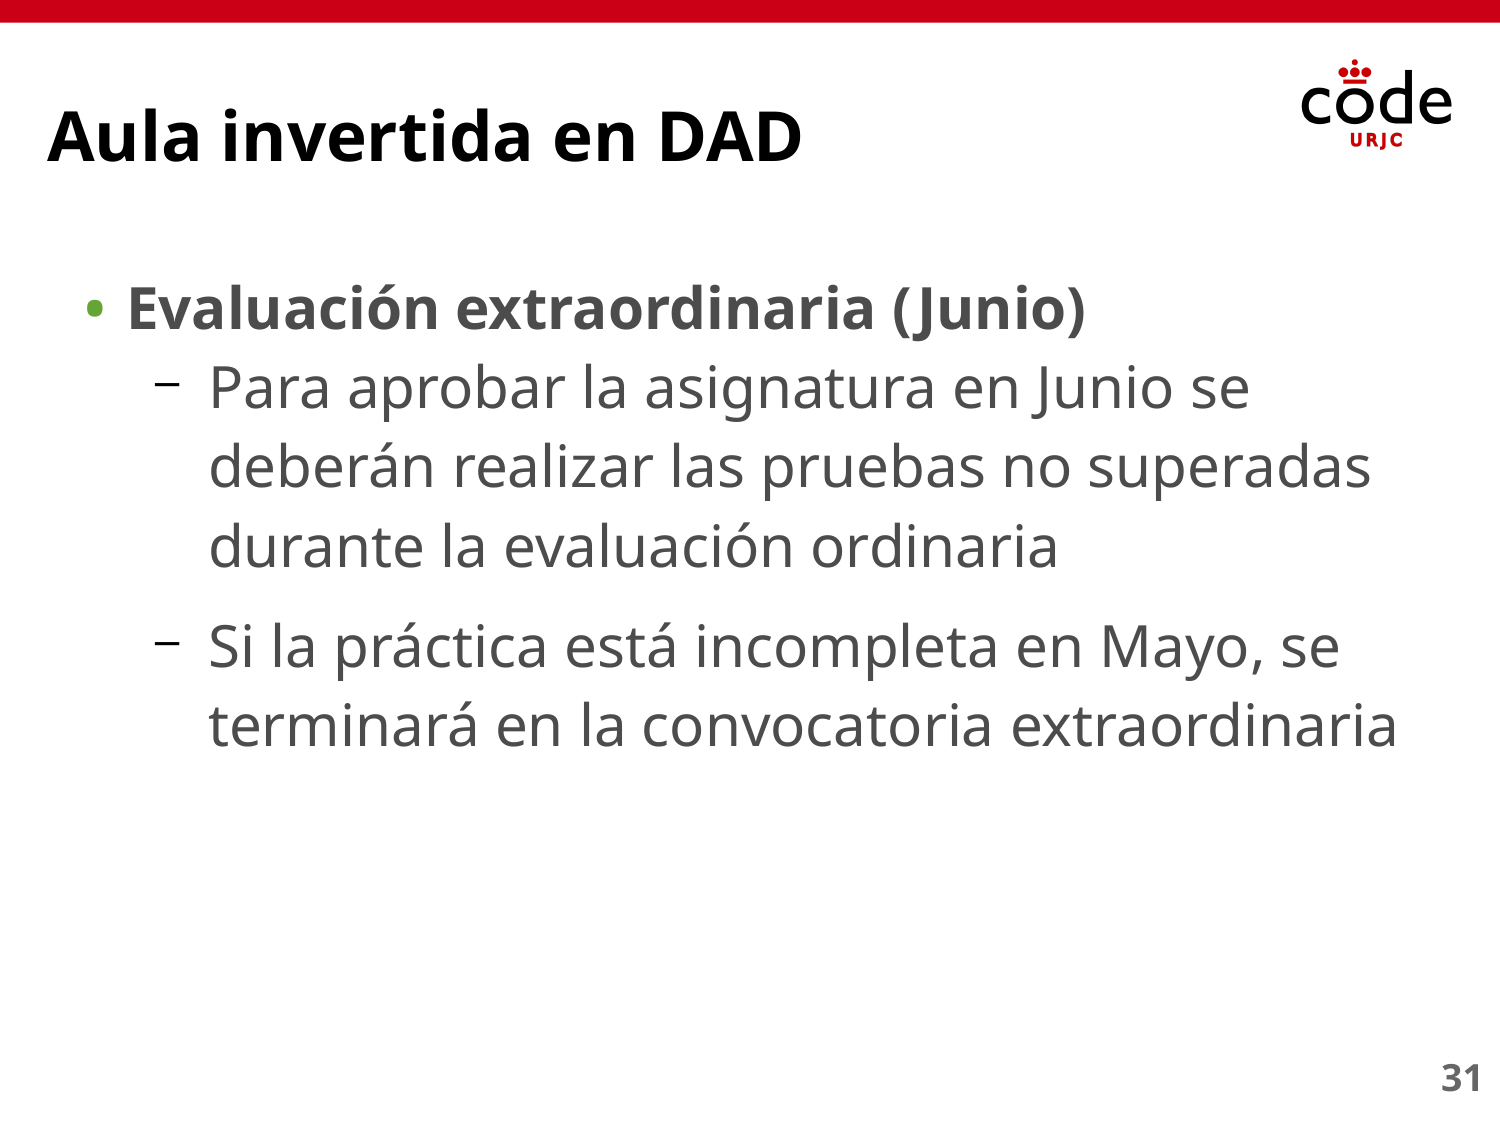

# Aula invertida en DAD
Evaluación extraordinaria (Junio)
Para aprobar la asignatura en Junio se deberán realizar las pruebas no superadas durante la evaluación ordinaria
Si la práctica está incompleta en Mayo, se terminará en la convocatoria extraordinaria